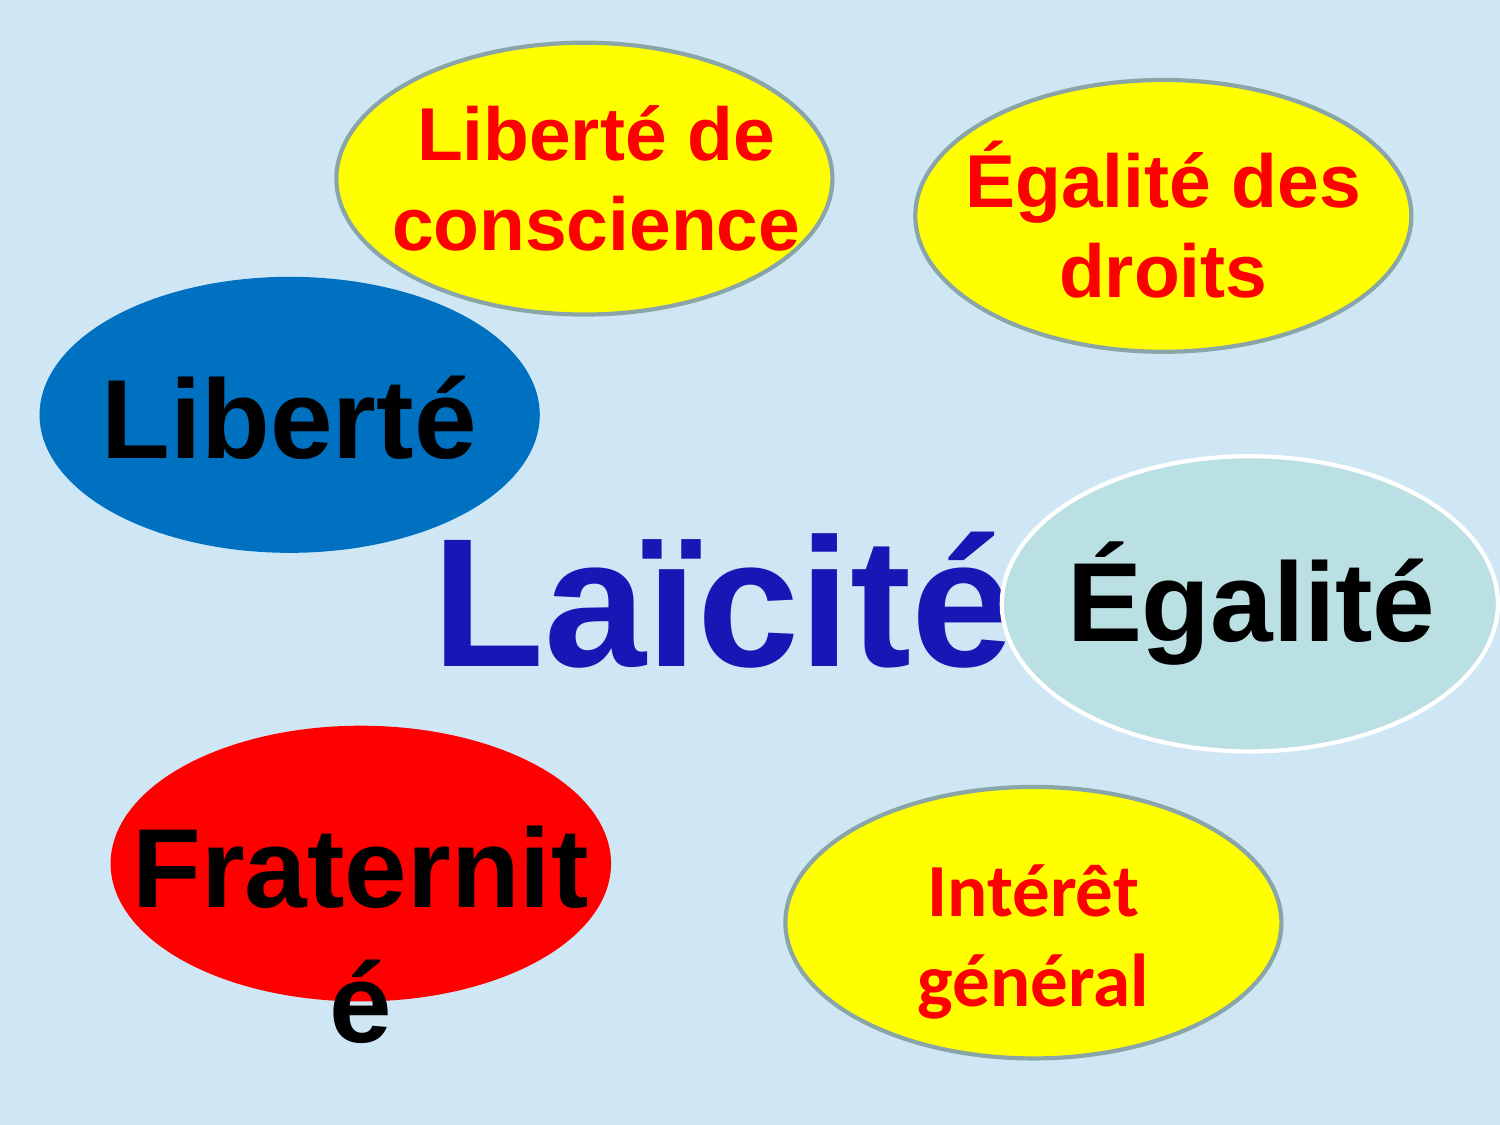

Liberté de conscience
Égalité des droits
Liberté
Égalité
Laïcité
Fraternité
Intérêt général